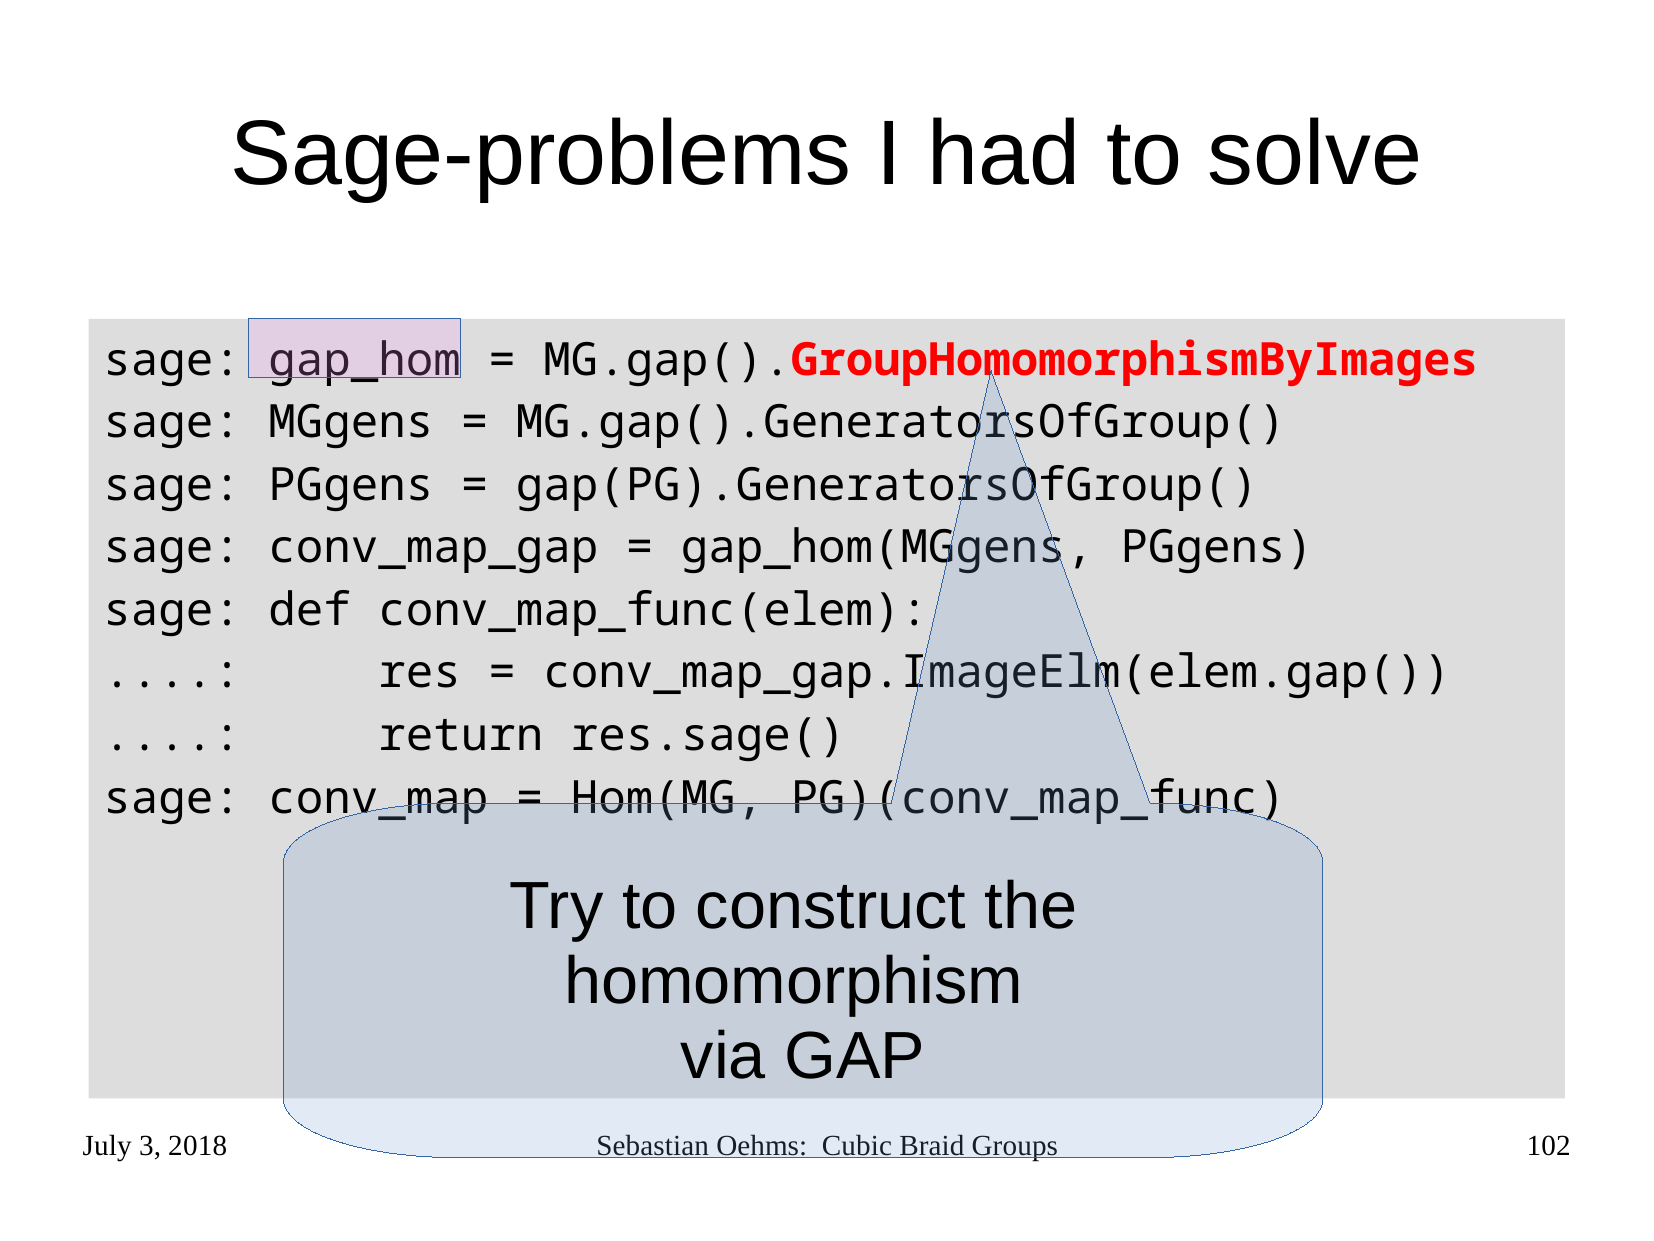

# Sage-problems I had to solve
sage: gap_hom = MG.gap().GroupHomomorphismByImages
sage: MGgens = MG.gap().GeneratorsOfGroup()
sage: PGgens = gap(PG).GeneratorsOfGroup()
sage: conv_map_gap = gap_hom(MGgens, PGgens)
sage: def conv_map_func(elem):
....: res = conv_map_gap.ImageElm(elem.gap())
....: return res.sage()
sage: conv_map = Hom(MG, PG)(conv_map_func)
Try to construct the
homomorphism
via GAP
July 3, 2018
Sebastian Oehms: Cubic Braid Groups
102